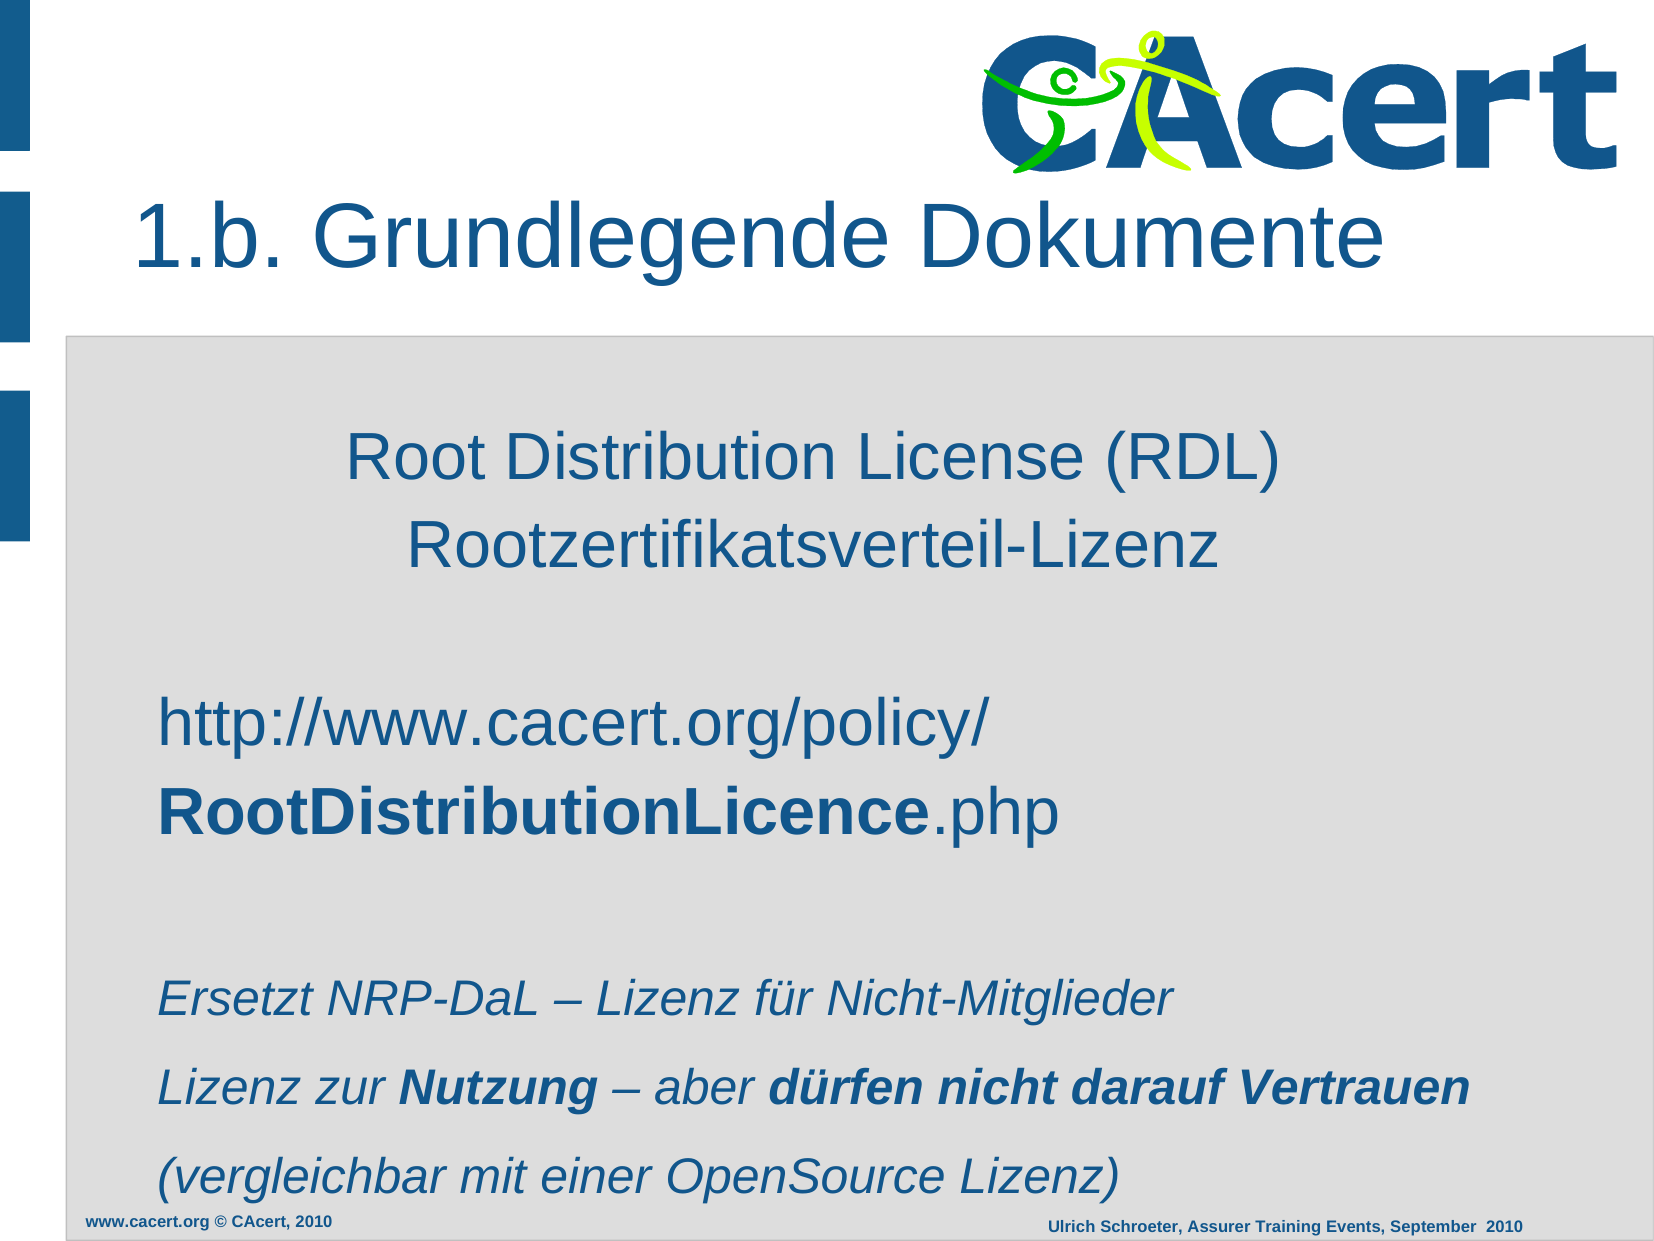

1.b. Grundlegende Dokumente
Root Distribution License (RDL)
Rootzertifikatsverteil-Lizenz
http://www.cacert.org/policy/
RootDistributionLicence.php
Ersetzt NRP-DaL – Lizenz für Nicht-Mitglieder
Lizenz zur Nutzung – aber dürfen nicht darauf Vertrauen
(vergleichbar mit einer OpenSource Lizenz)